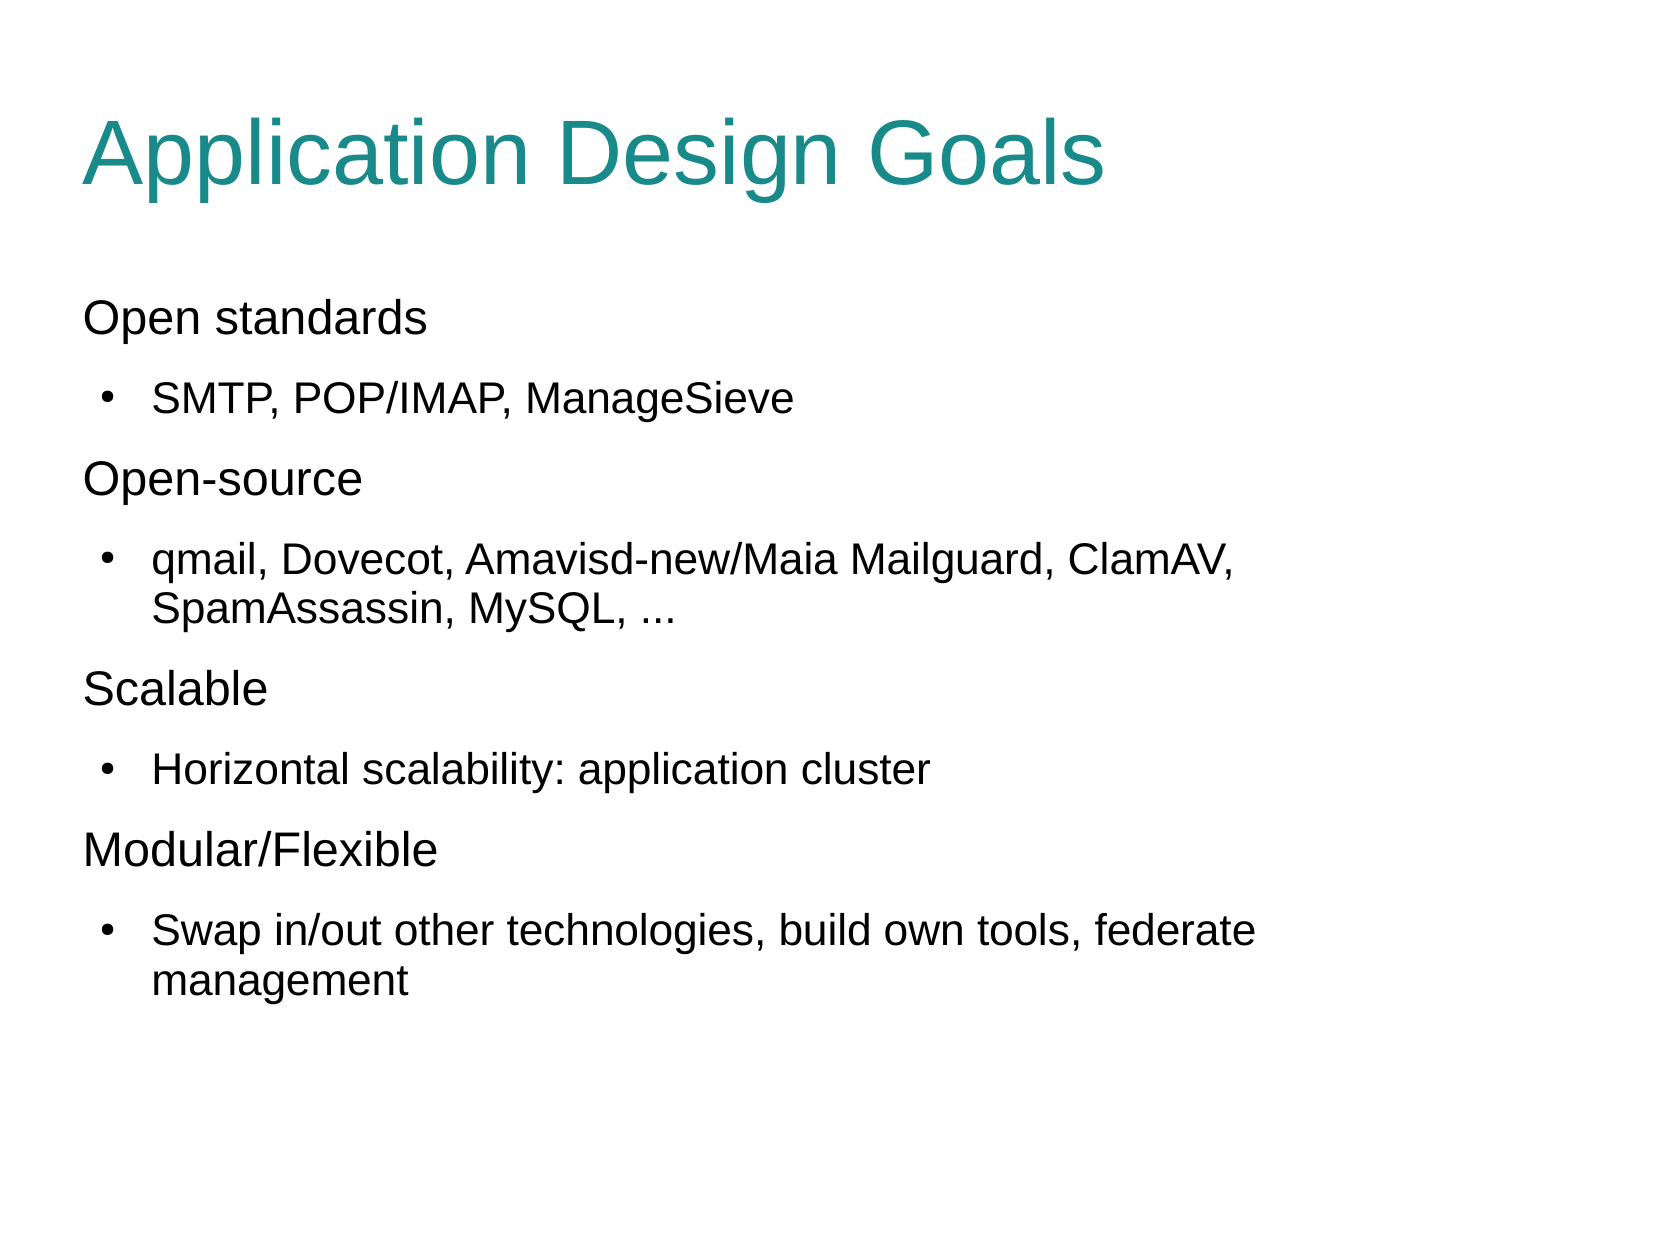

# Application Design Goals
Open standards
SMTP, POP/IMAP, ManageSieve
Open-source
qmail, Dovecot, Amavisd-new/Maia Mailguard, ClamAV, SpamAssassin, MySQL, ...
Scalable
Horizontal scalability: application cluster
Modular/Flexible
Swap in/out other technologies, build own tools, federate management